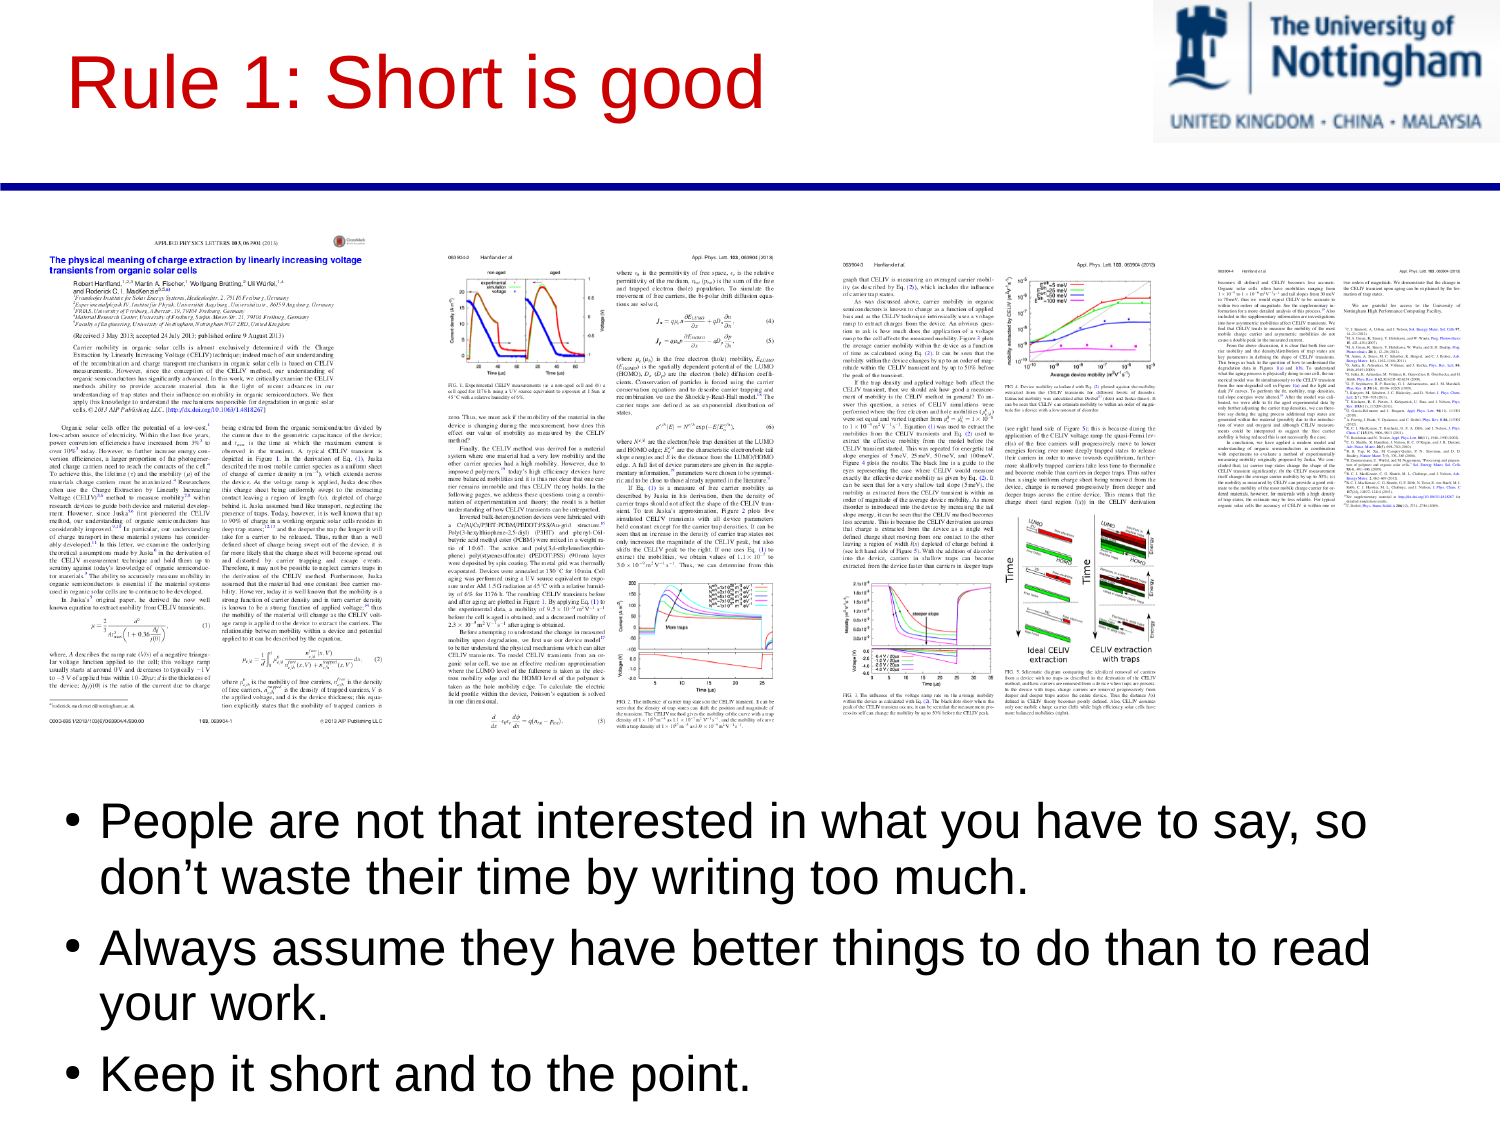

Rule 1: Short is good
People are not that interested in what you have to say, so don’t waste their time by writing too much.
Always assume they have better things to do than to read your work.
Keep it short and to the point.